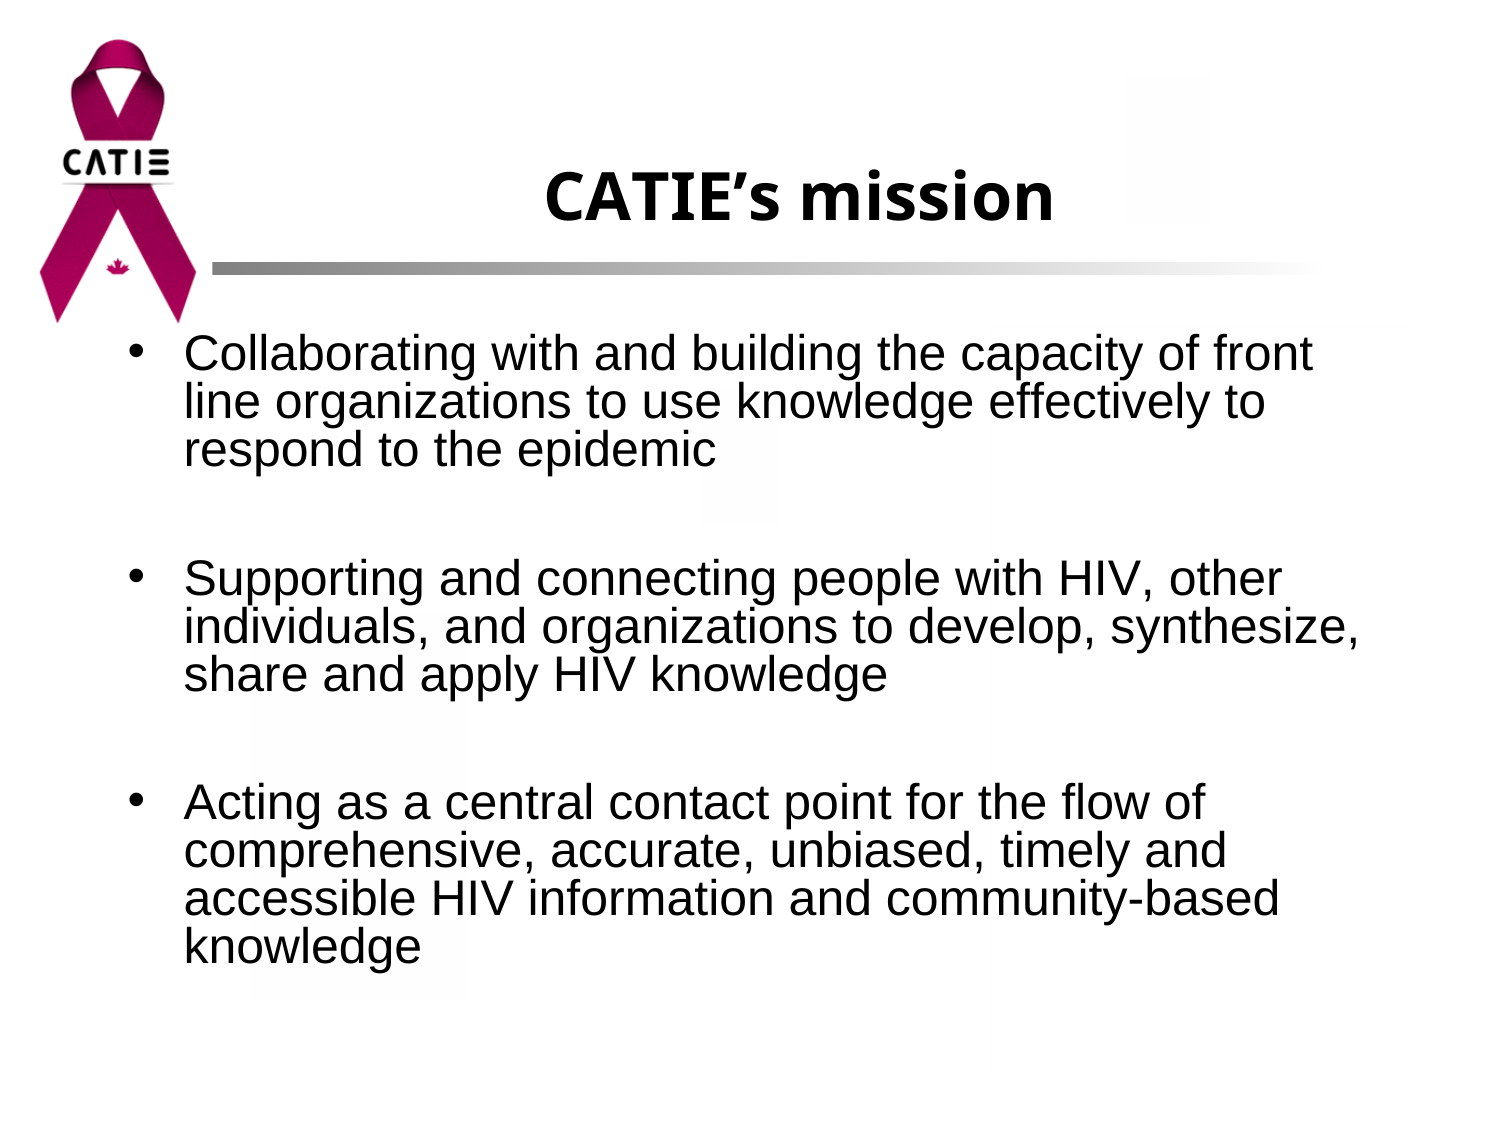

# CATIE’s mission
Collaborating with and building the capacity of front line organizations to use knowledge effectively to respond to the epidemic
Supporting and connecting people with HIV, other individuals, and organizations to develop, synthesize, share and apply HIV knowledge
Acting as a central contact point for the flow of comprehensive, accurate, unbiased, timely and accessible HIV information and community-based knowledge